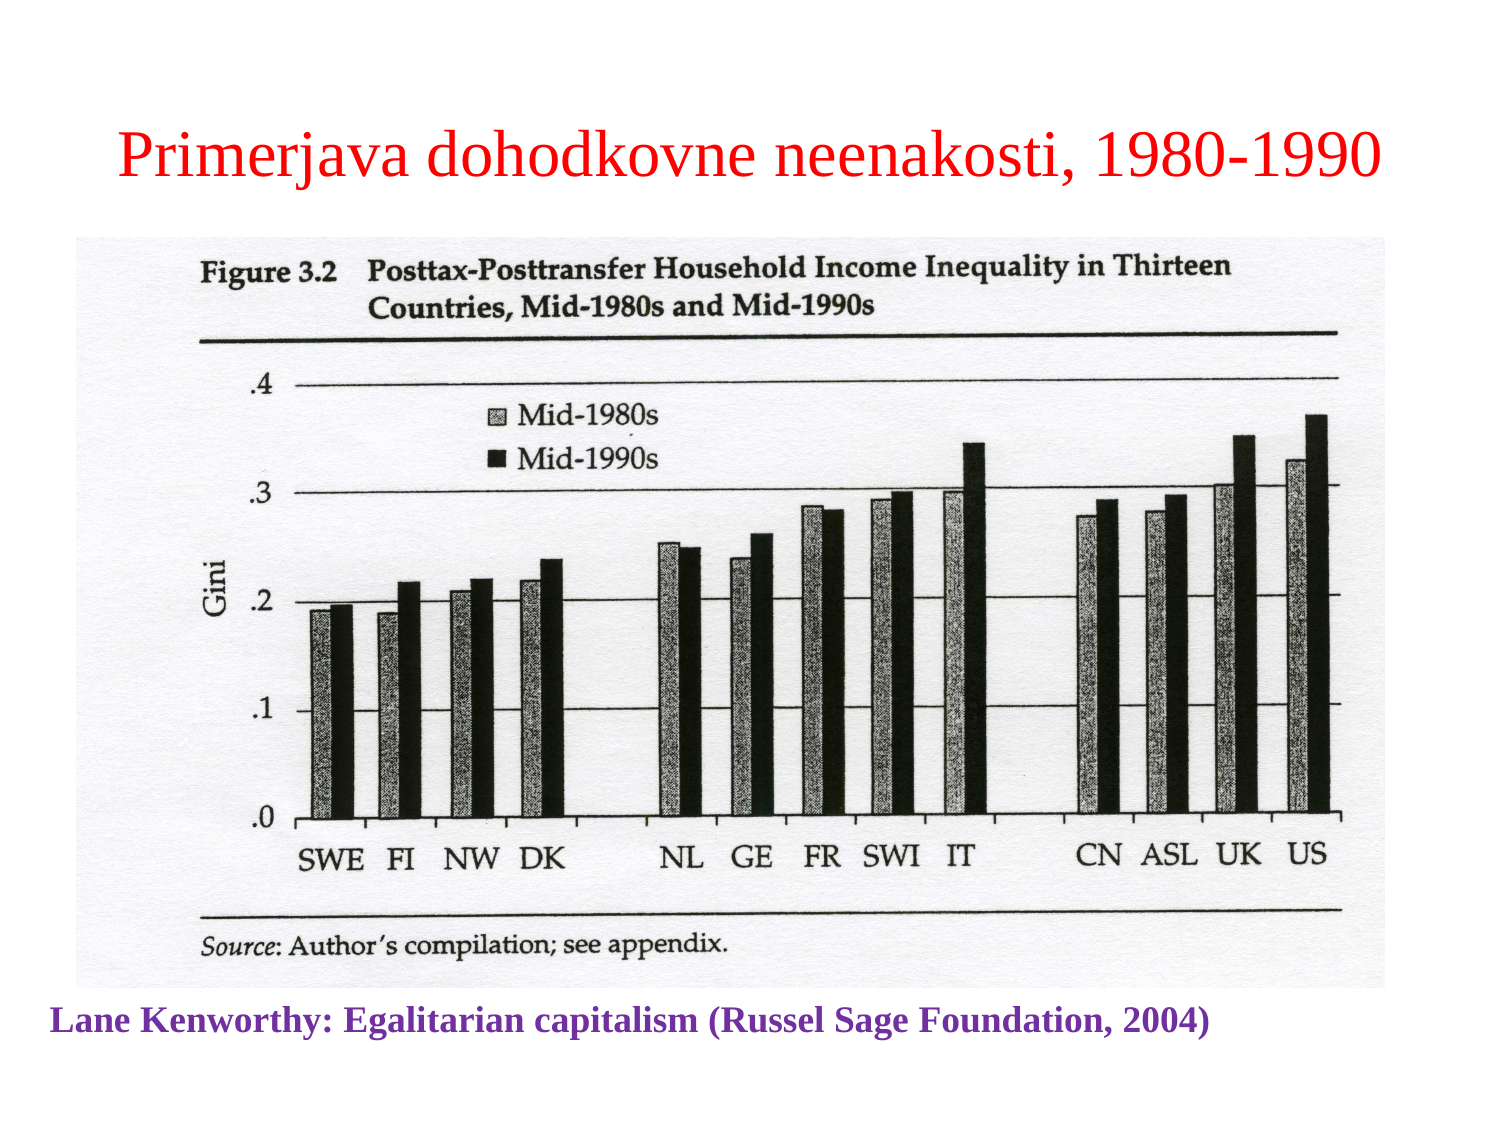

Primerjava dohodkovne neenakosti, 1980-1990
Lane Kenworthy: Egalitarian capitalism (Russel Sage Foundation, 2004)